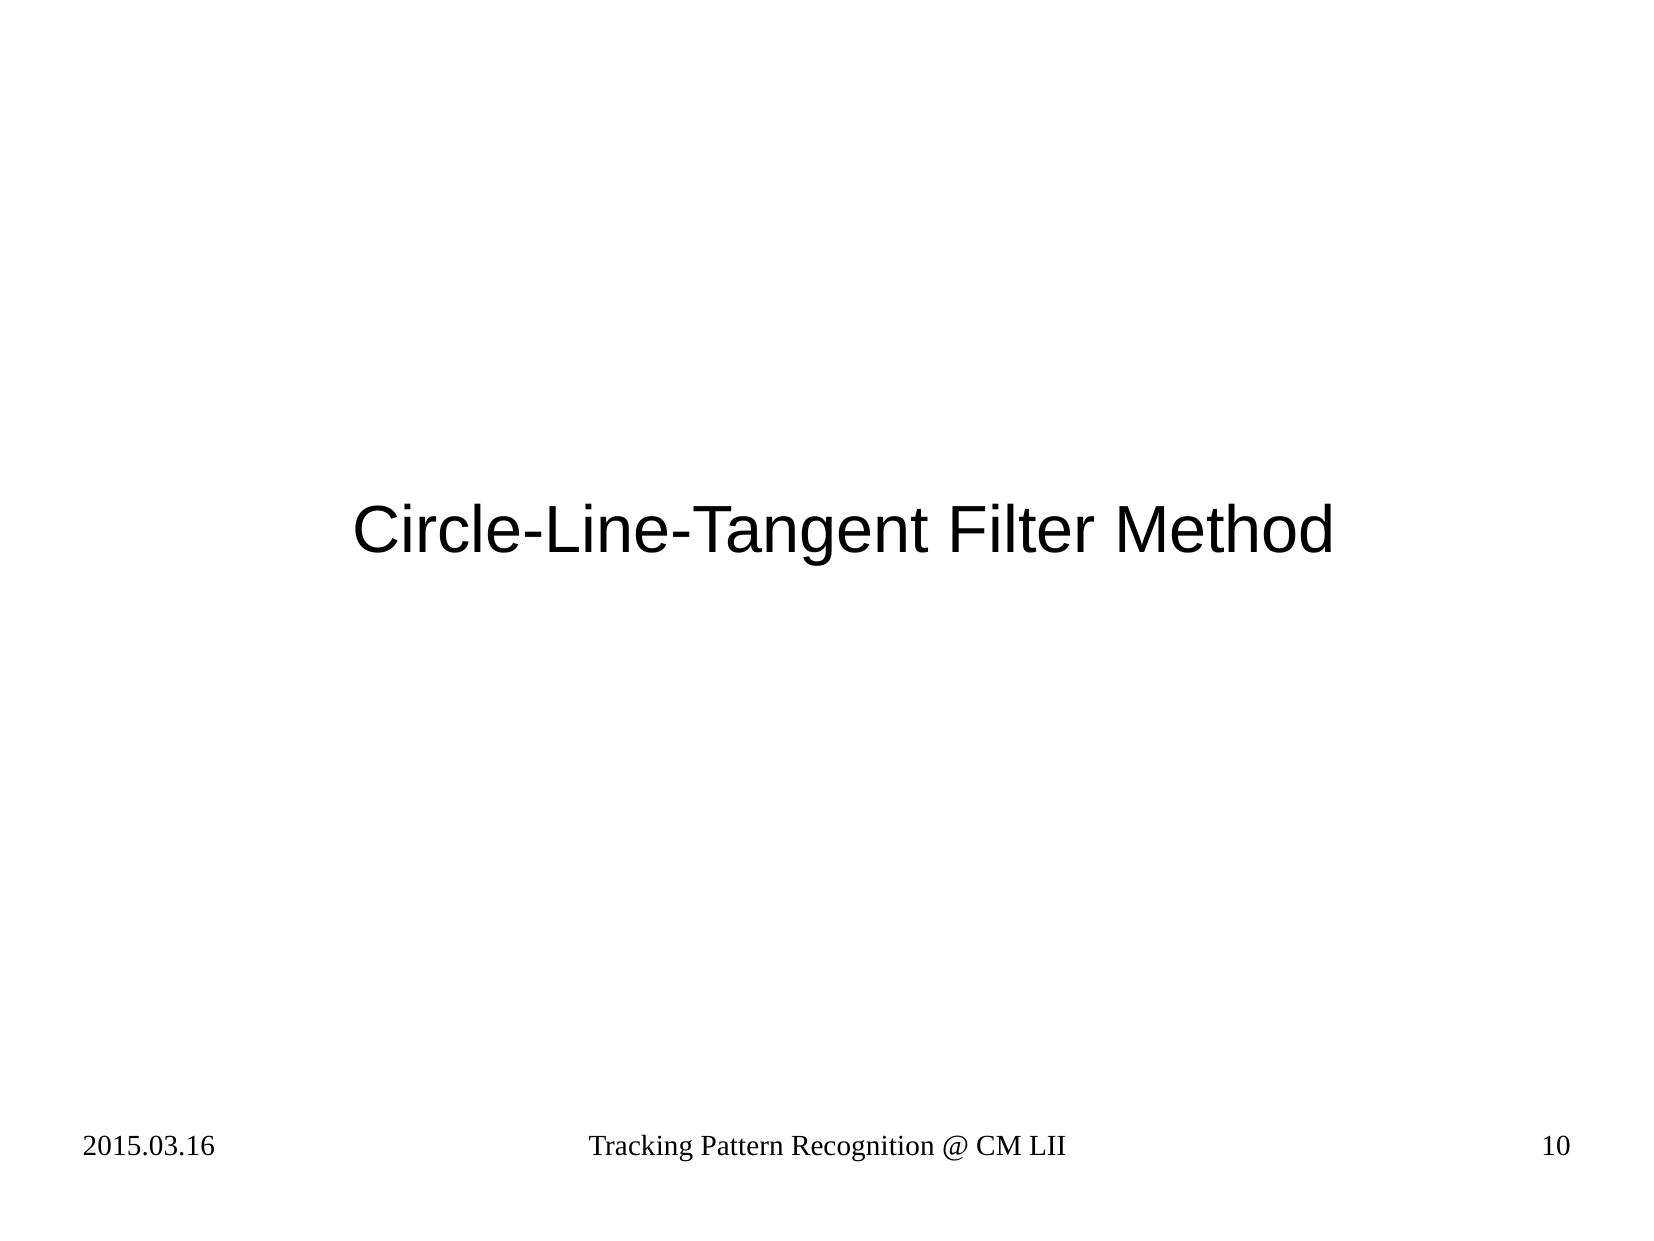

# Circle-Line-Tangent Filter Method
2015.03.16
Tracking Pattern Recognition @ CM LII
10